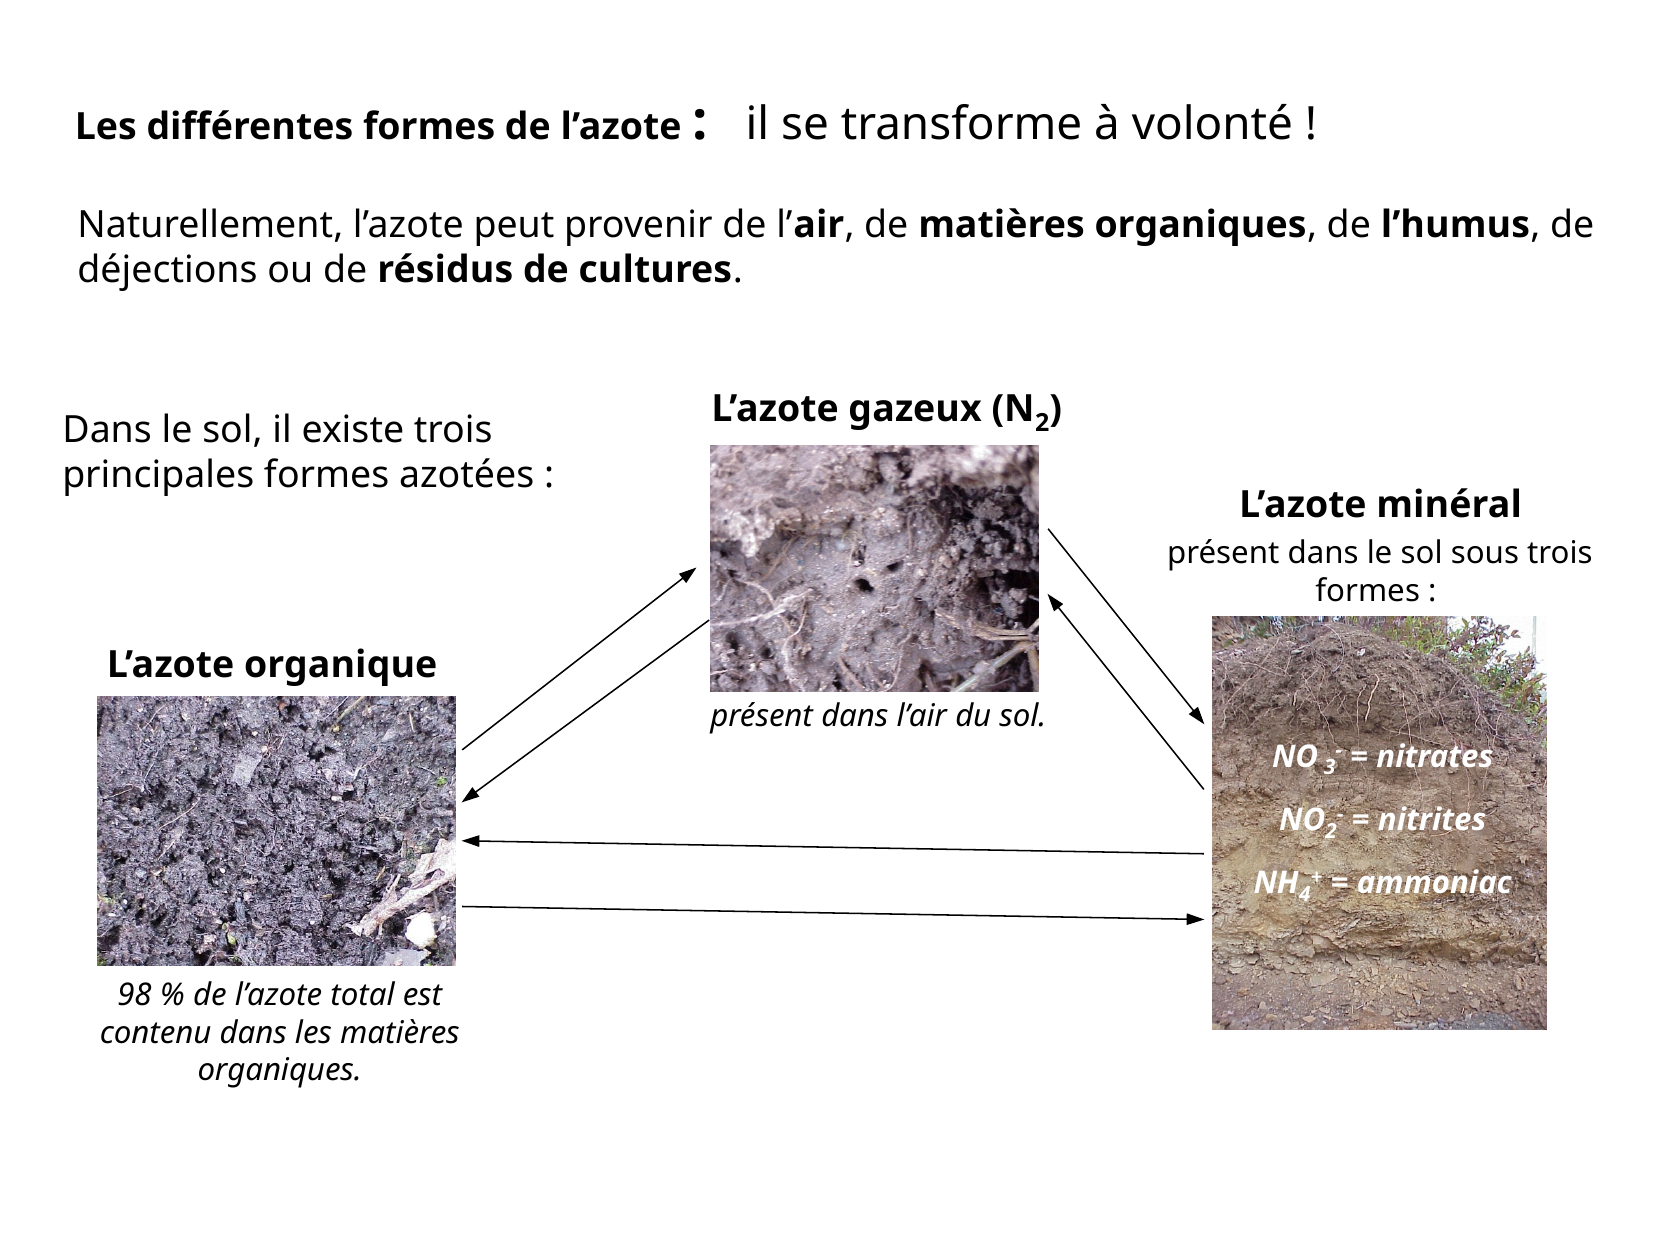

Les différentes formes de l’azote : il se transforme à volonté !
Naturellement, l’azote peut provenir de l’air, de matières organiques, de l’humus, de déjections ou de résidus de cultures.
L’azote gazeux (N2)
Dans le sol, il existe trois principales formes azotées :
L’azote minéral
présent dans le sol sous trois formes :
L’azote organique
présent dans l’air du sol.
NO 3- = nitrates
NO2- = nitrites
NH4+ = ammoniac
98 % de l’azote total est contenu dans les matières organiques.